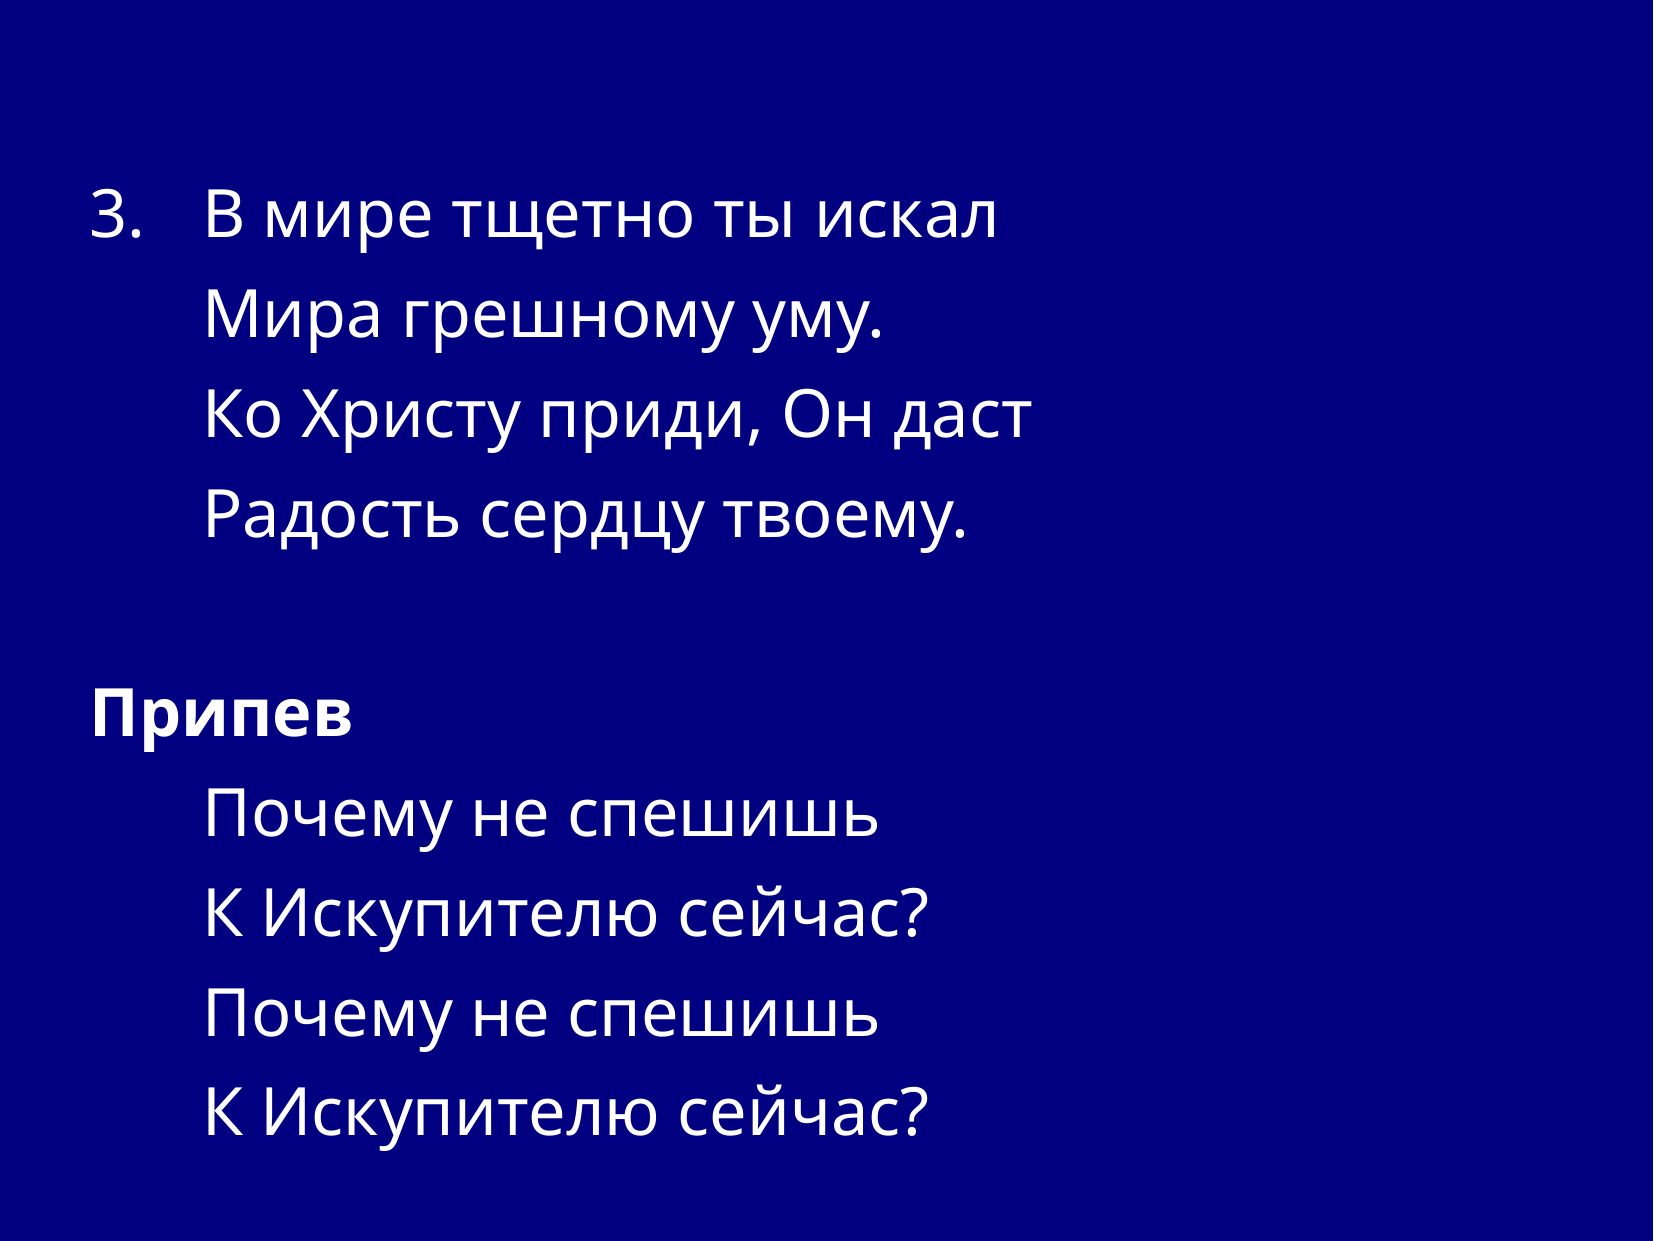

3.	В мире тщетно ты искал
	Мира грешному уму.
	Ко Христу приди, Он даст
	Радость сердцу твоему.
Припев
	Почему не спешишь
	К Искупителю сейчас?
	Почему не спешишь
	К Искупителю сейчас?